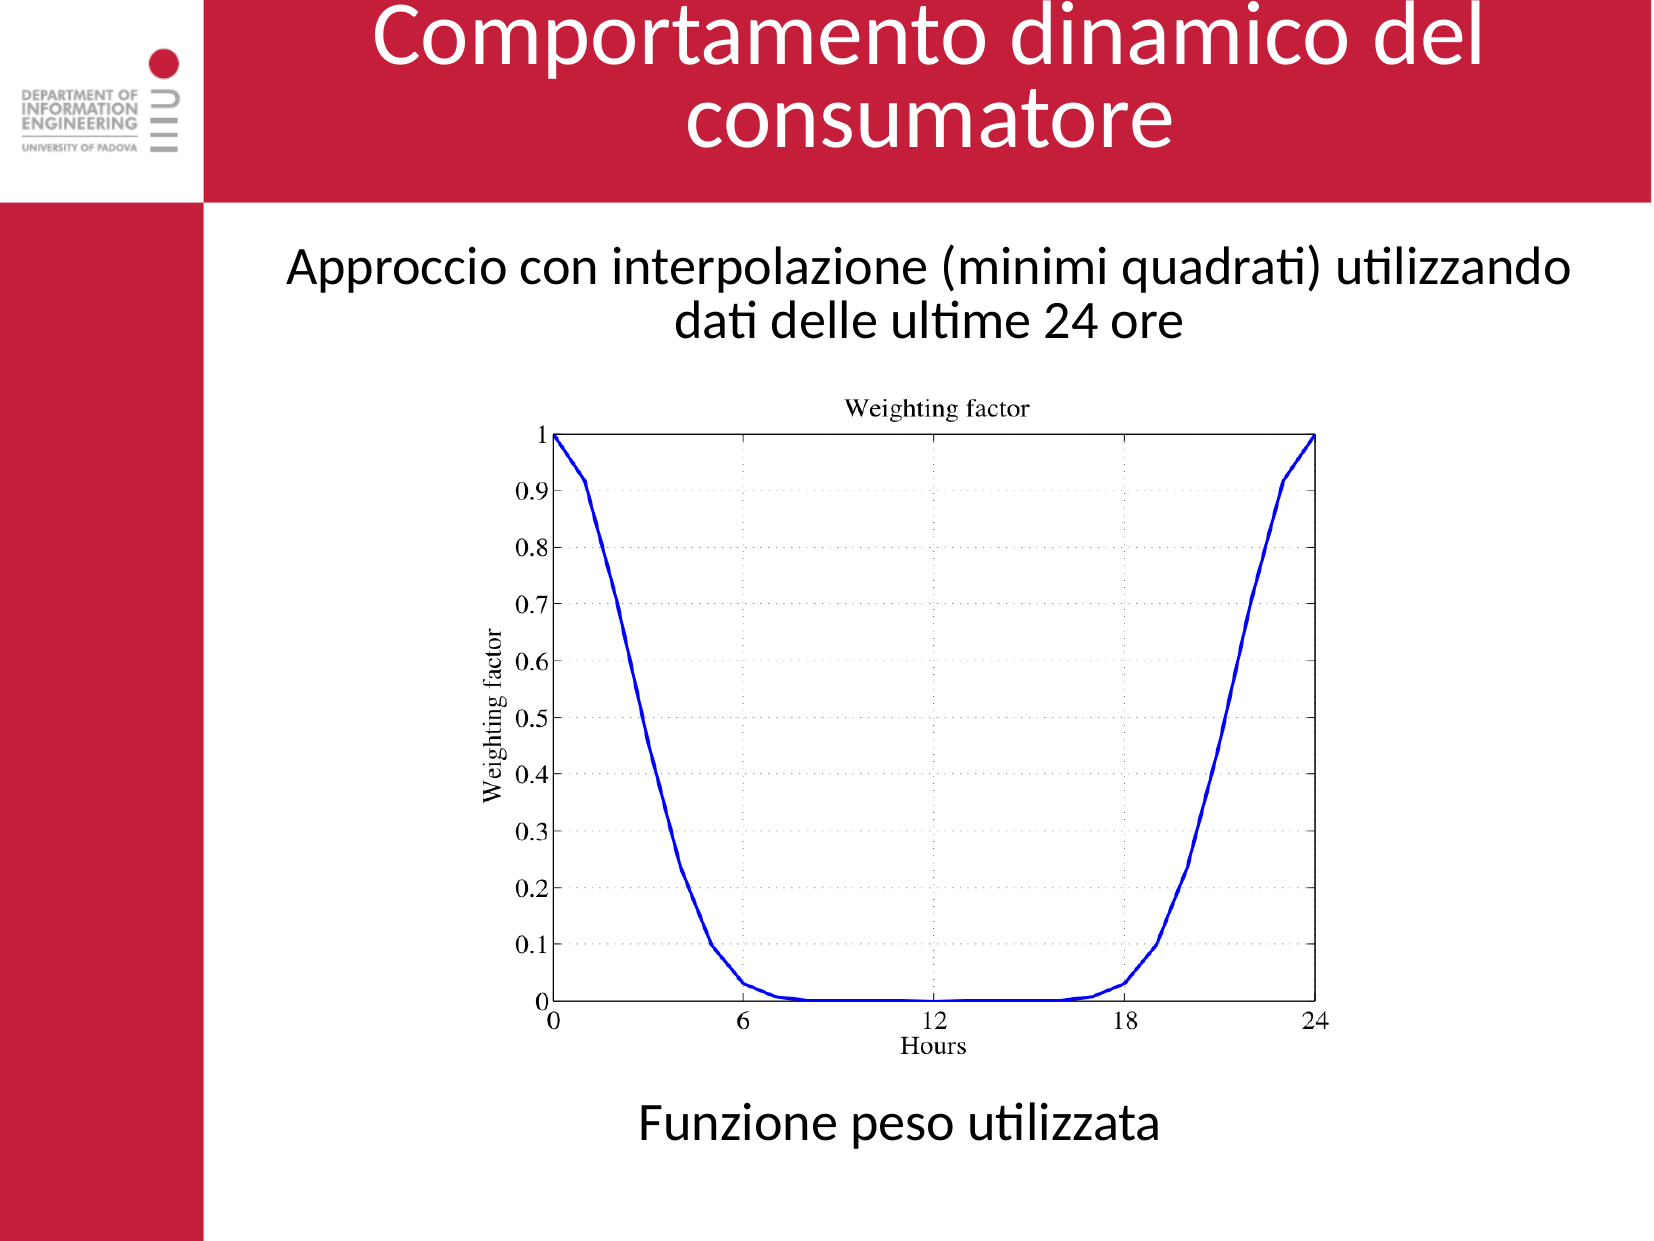

Comportamento dinamico del
consumatore
Approccio con interpolazione (minimi quadrati) utilizzando dati delle ultime 24 ore
Funzione peso utilizzata